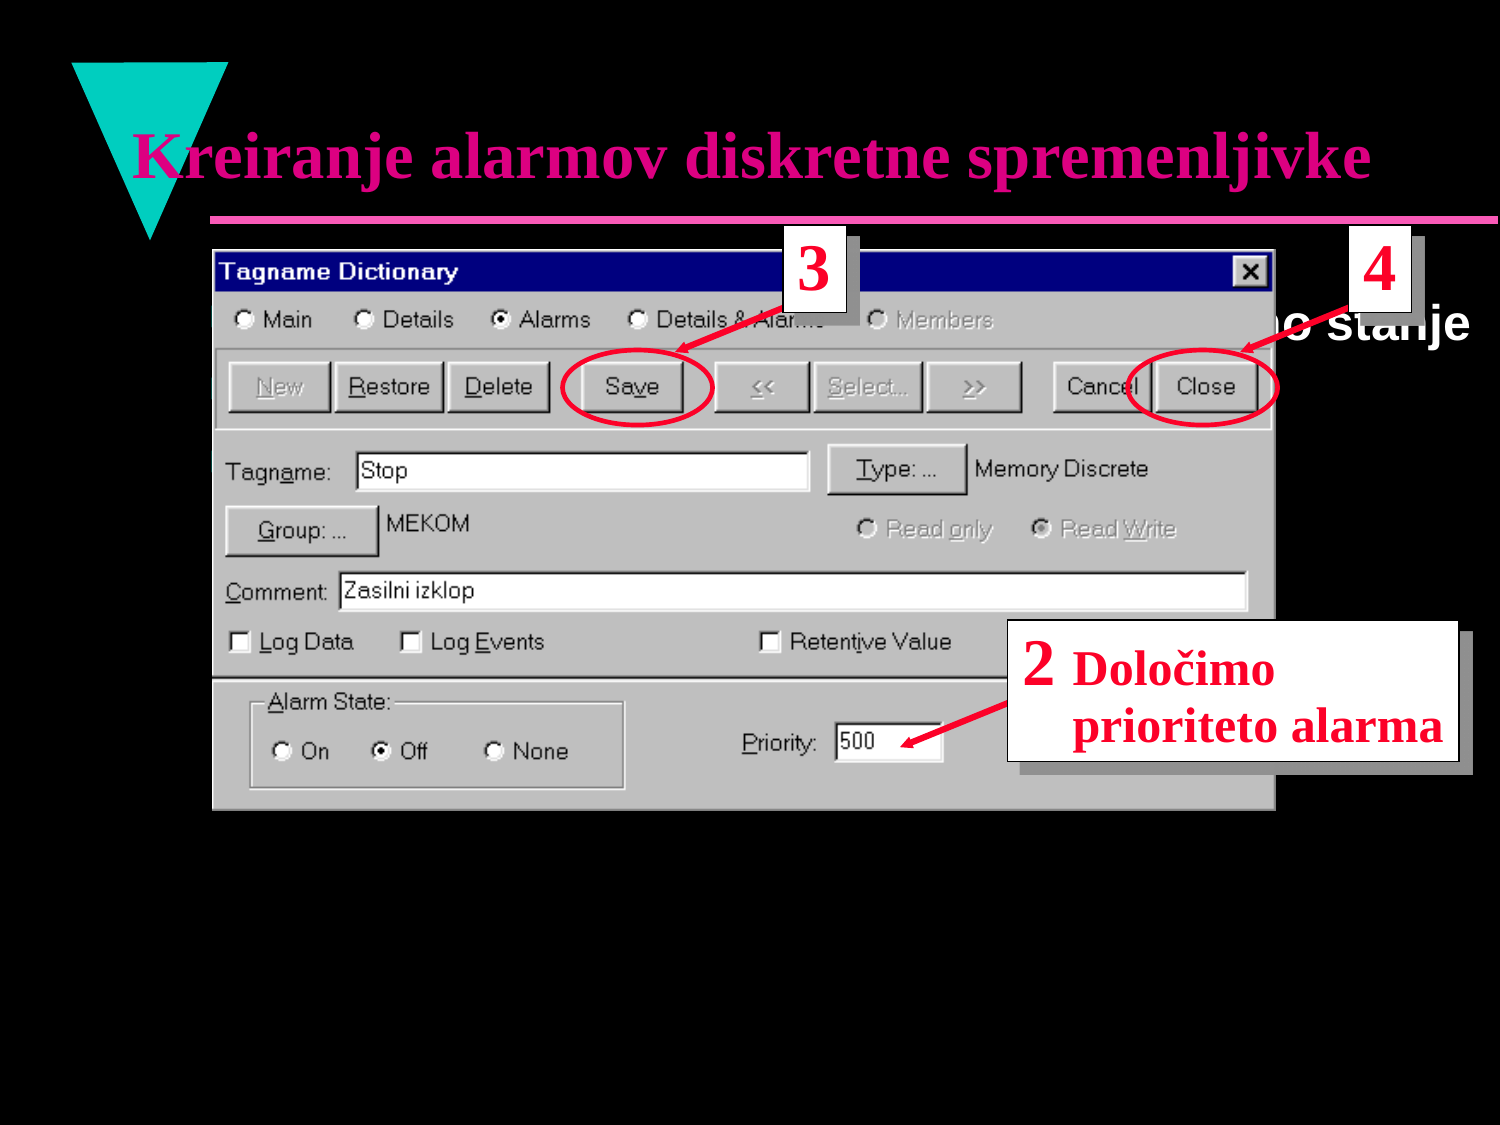

# Kreiranje alarmov diskretne spremenljivke
3
4
Izberemo vrednost spremenljivke za alarmno stanje
Določimo prioriteto alarma
Shranemo spremembe
1 Izberemo
 alarmni pogoj
2 Določimo
 prioriteto alarma
RVP2
Alarmi in Dogodki
14